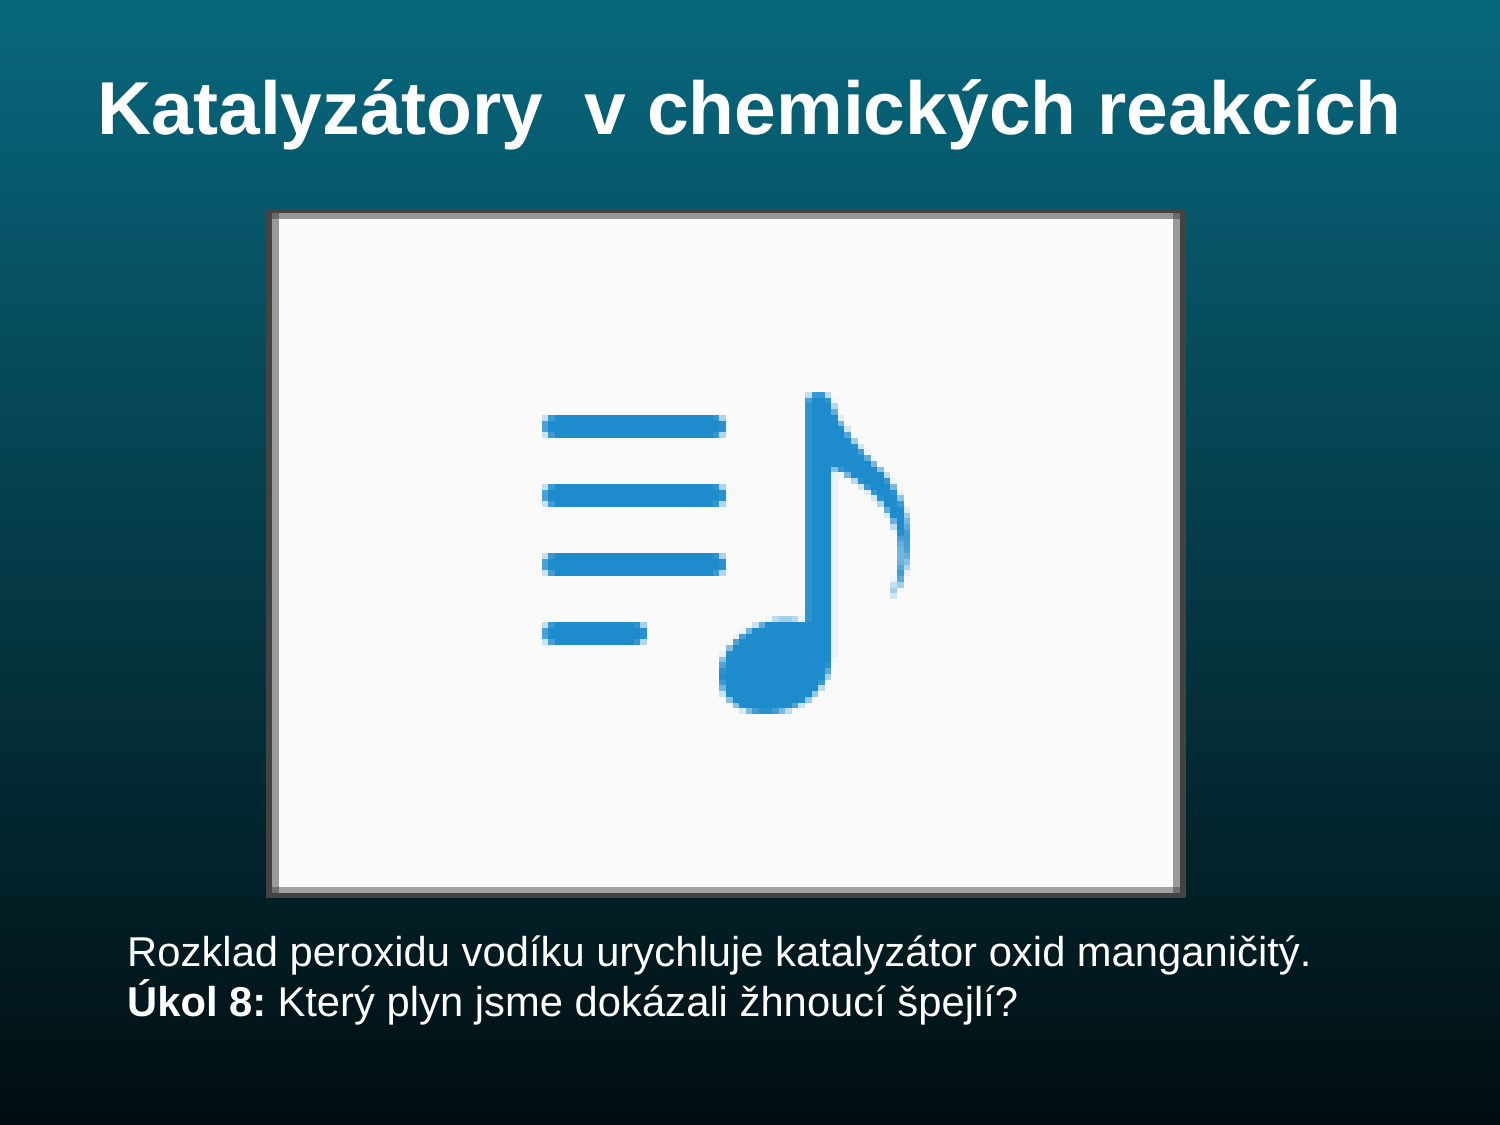

# Katalyzátory v chemických reakcích
Rozklad peroxidu vodíku urychluje katalyzátor oxid manganičitý. Úkol 8: Který plyn jsme dokázali žhnoucí špejlí?